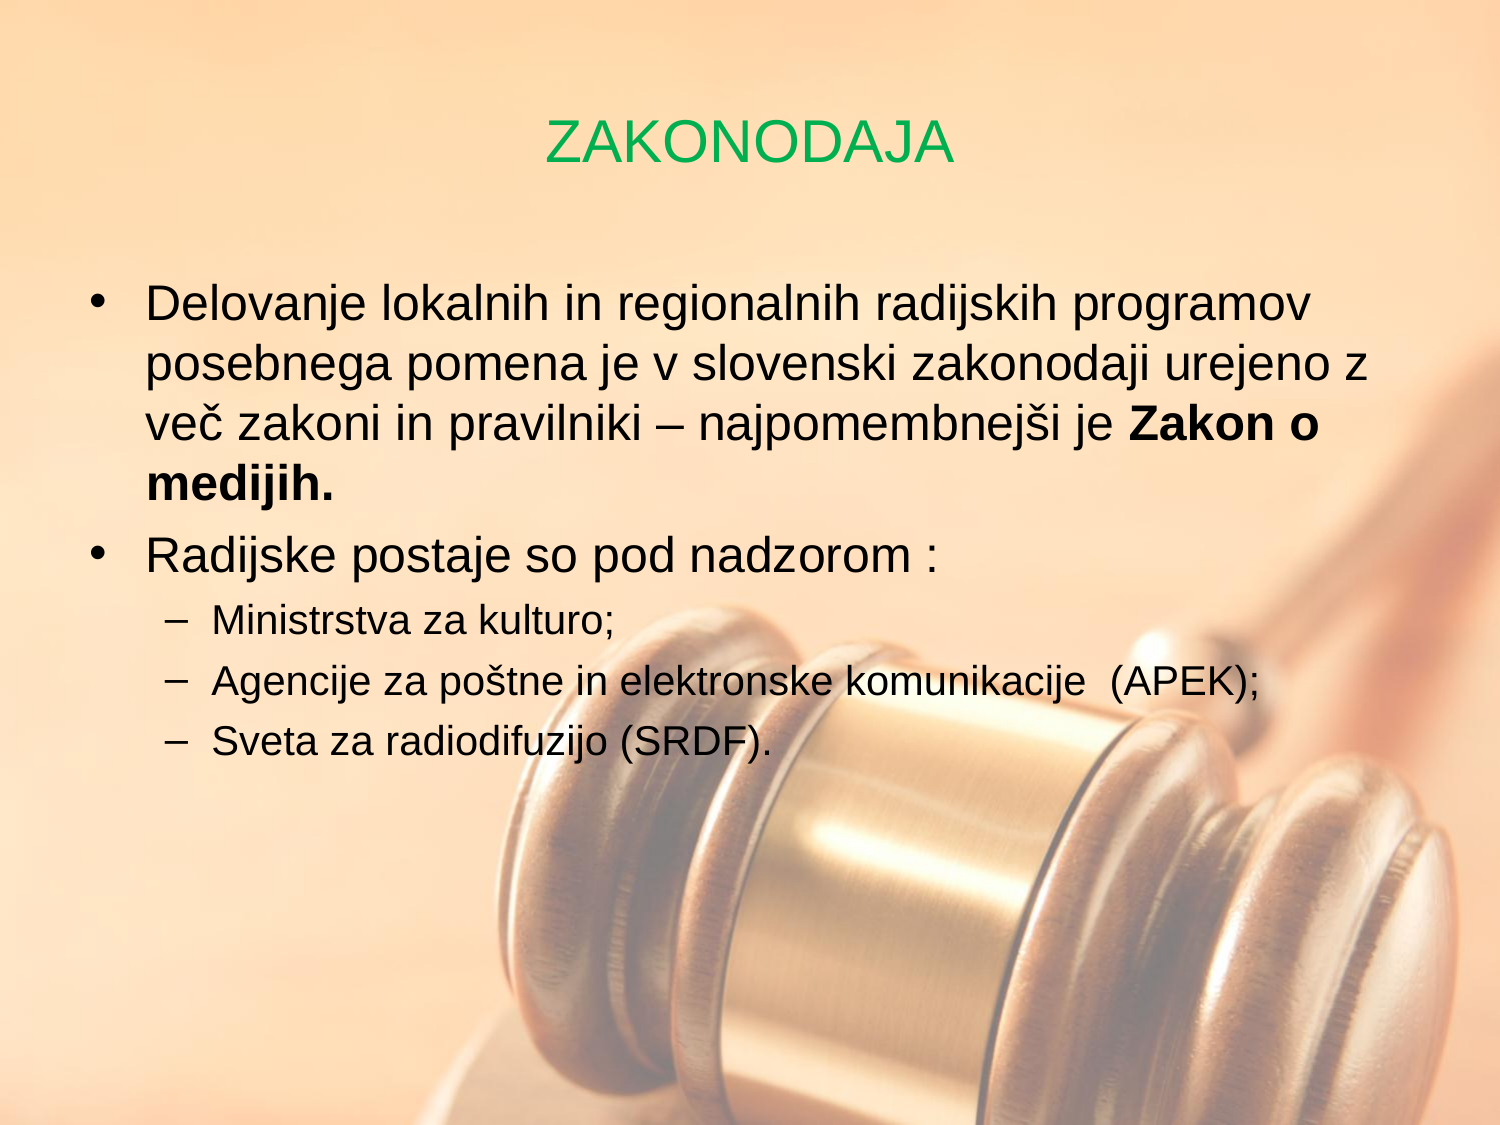

ZAKONODAJA
Delovanje lokalnih in regionalnih radijskih programov posebnega pomena je v slovenski zakonodaji urejeno z več zakoni in pravilniki – najpomembnejši je Zakon o medijih.
Radijske postaje so pod nadzorom :
Ministrstva za kulturo;
Agencije za poštne in elektronske komunikacije (APEK);
Sveta za radiodifuzijo (SRDF).